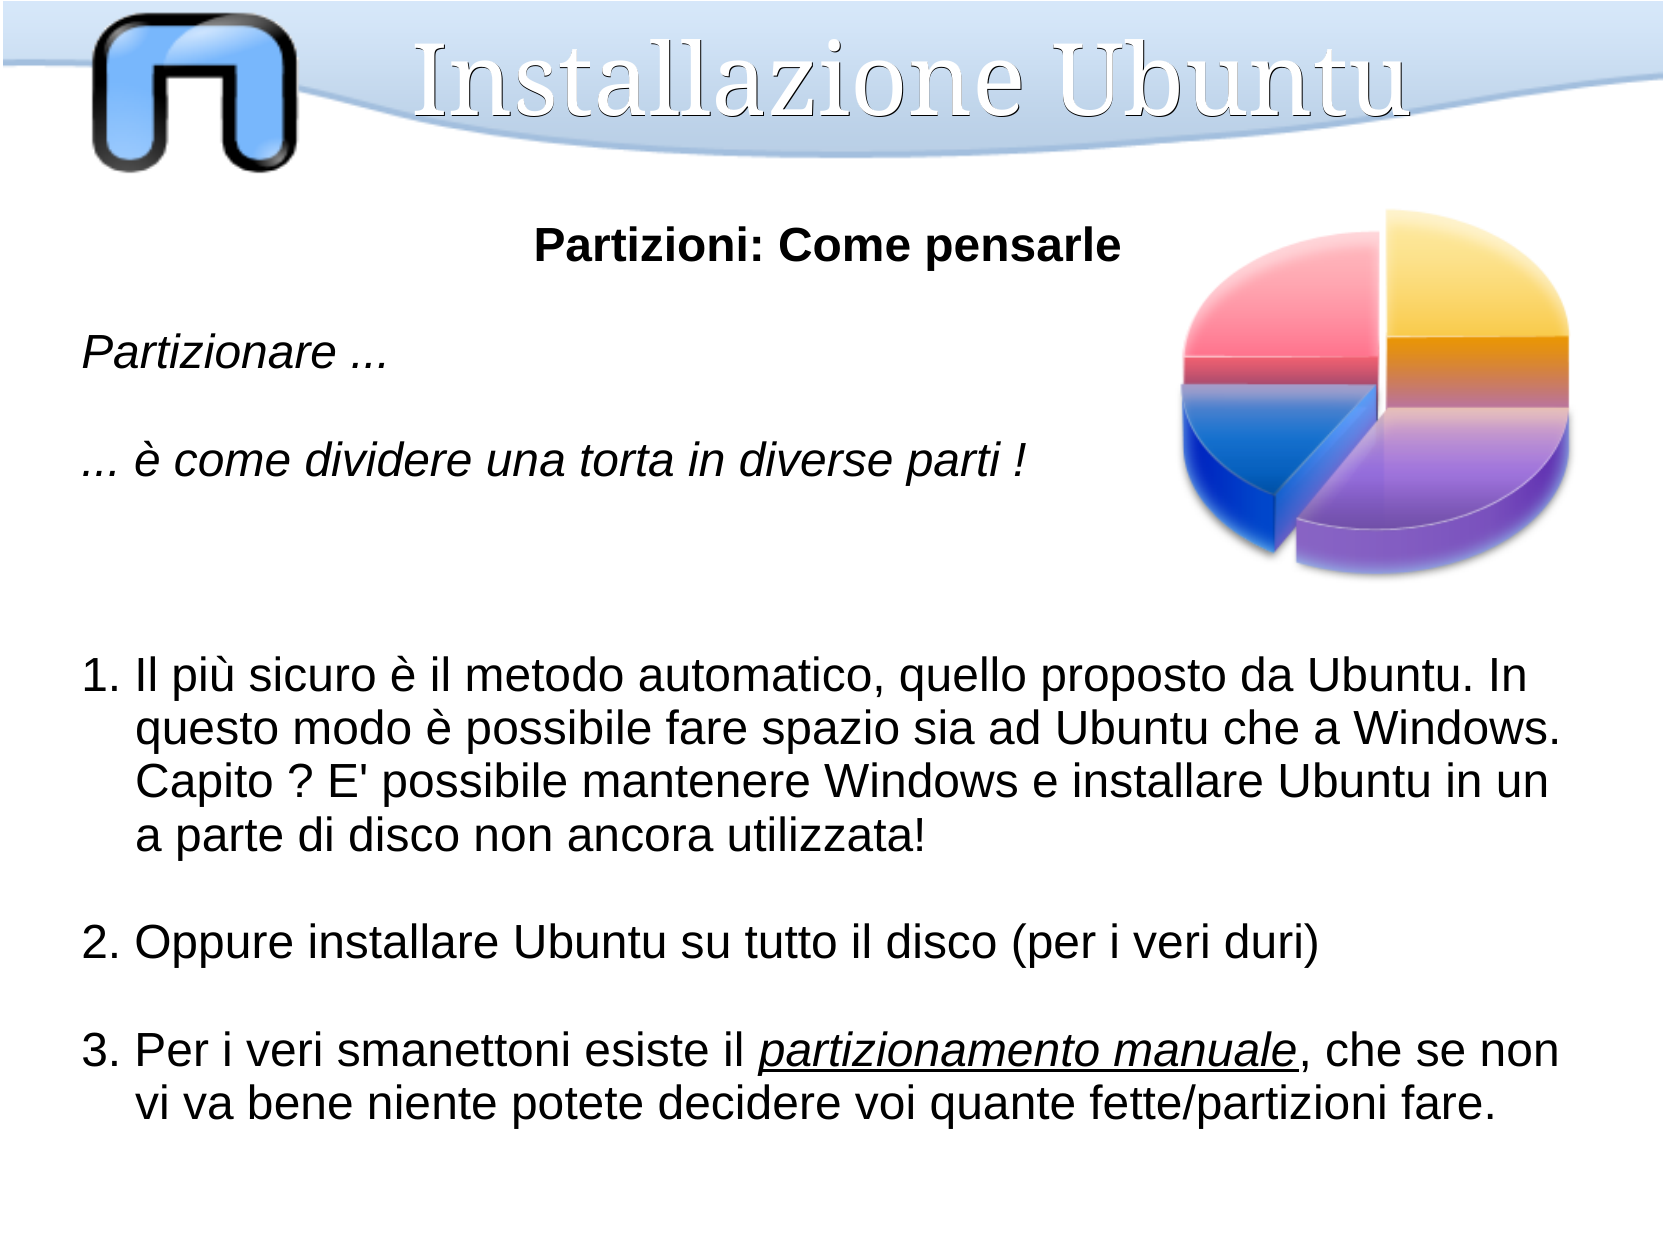

Installazione Ubuntu
# Partizioni: Come pensarle
Partizionare ...
... è come dividere una torta in diverse parti !
1. Il più sicuro è il metodo automatico, quello proposto da Ubuntu. In questo modo è possibile fare spazio sia ad Ubuntu che a Windows. Capito ? E' possibile mantenere Windows e installare Ubuntu in un a parte di disco non ancora utilizzata!
2. Oppure installare Ubuntu su tutto il disco (per i veri duri)
3. Per i veri smanettoni esiste il partizionamento manuale, che se non vi va bene niente potete decidere voi quante fette/partizioni fare.